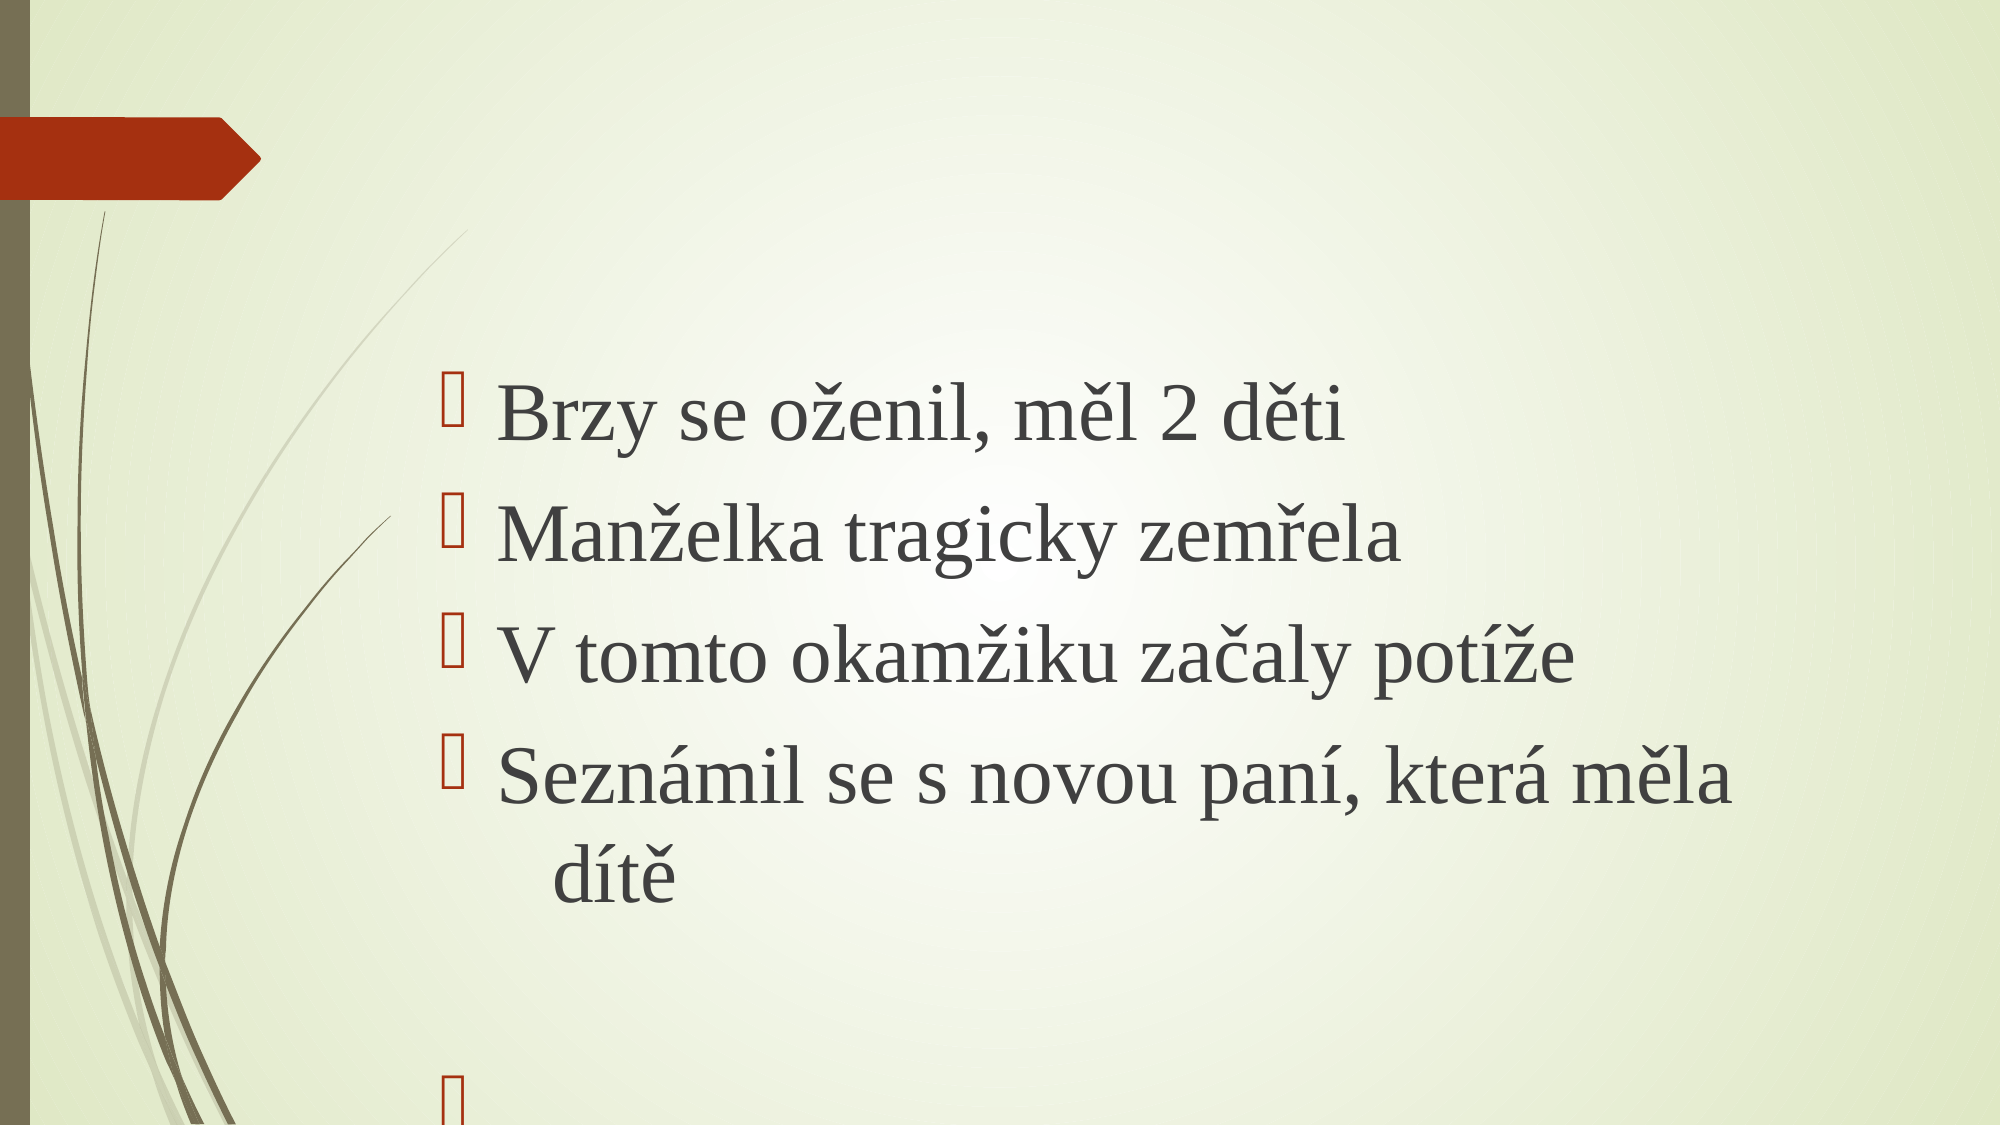

#
Brzy se oženil, měl 2 děti
Manželka tragicky zemřela
V tomto okamžiku začaly potíže
Seznámil se s novou paní, která měla dítě